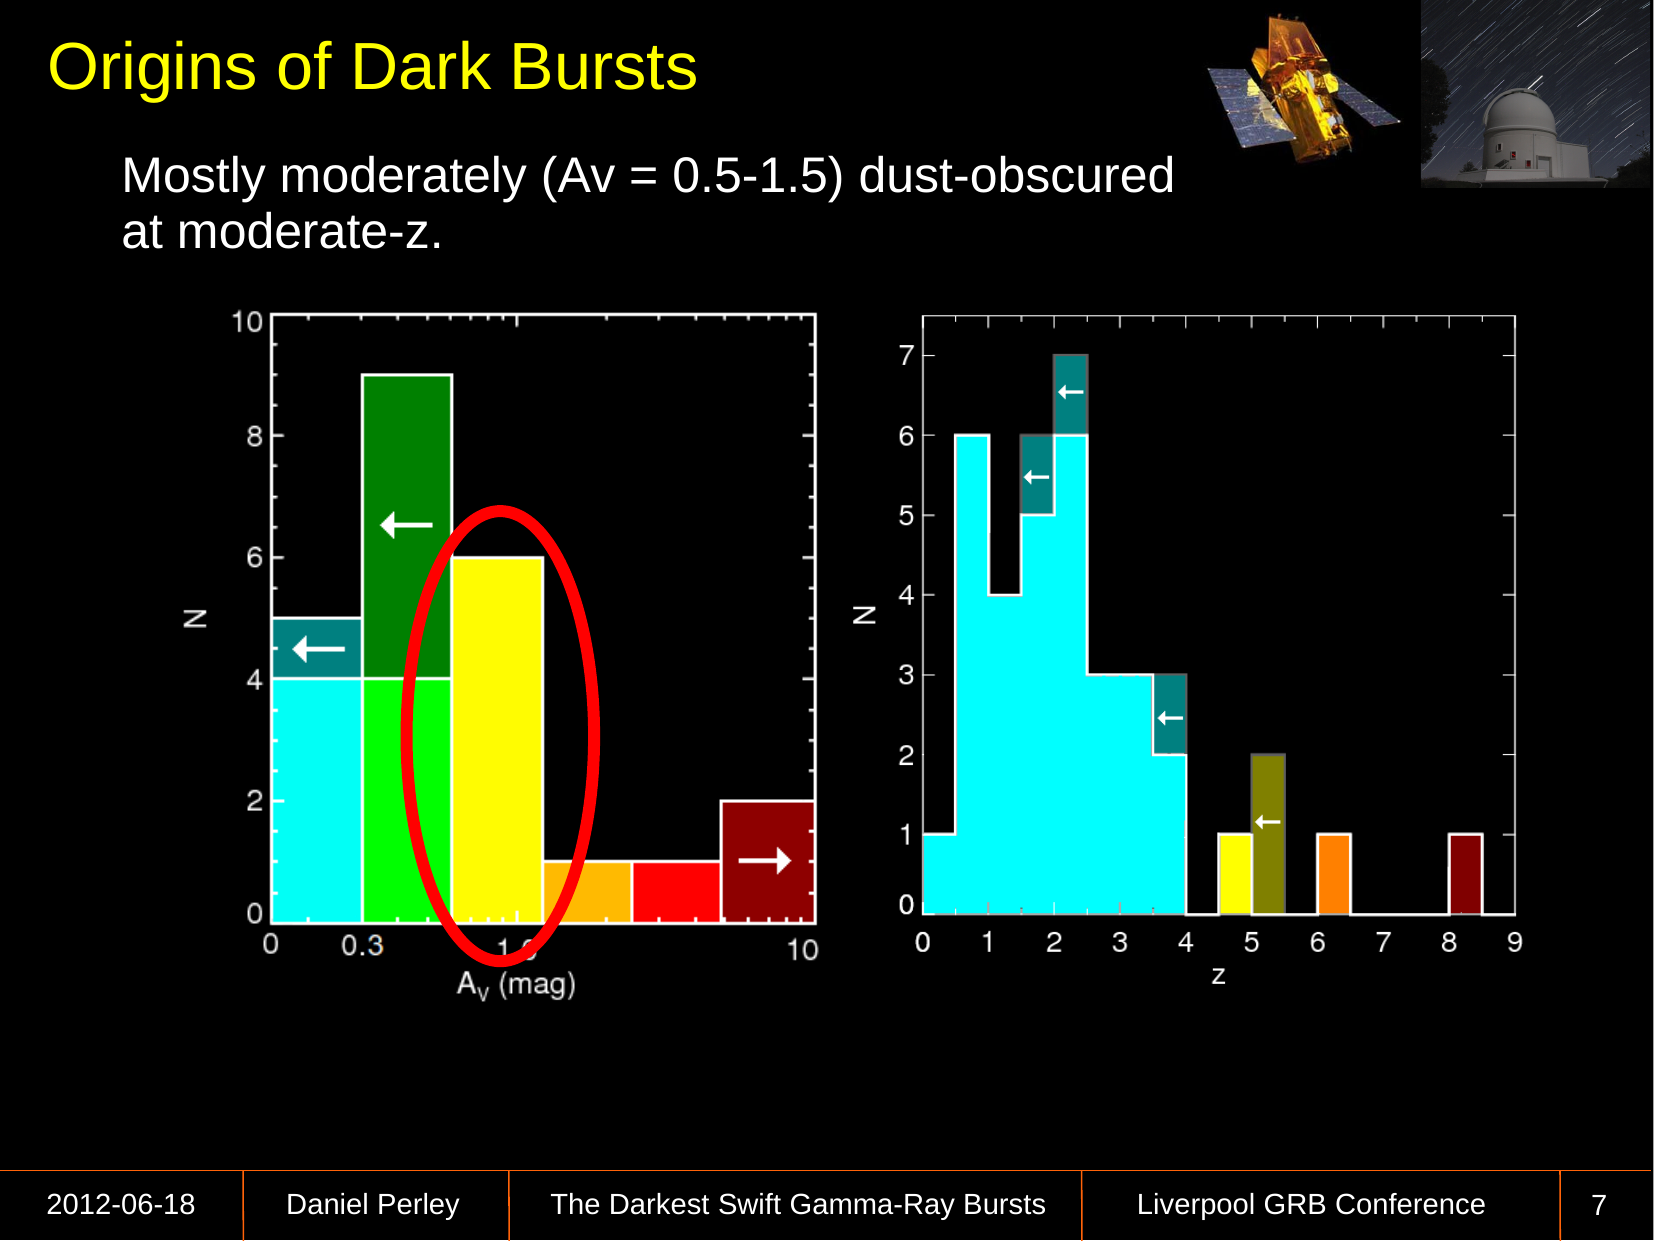

# Origins of Dark Bursts
Mostly moderately (Av = 0.5-1.5) dust-obscured
at moderate-z.
7